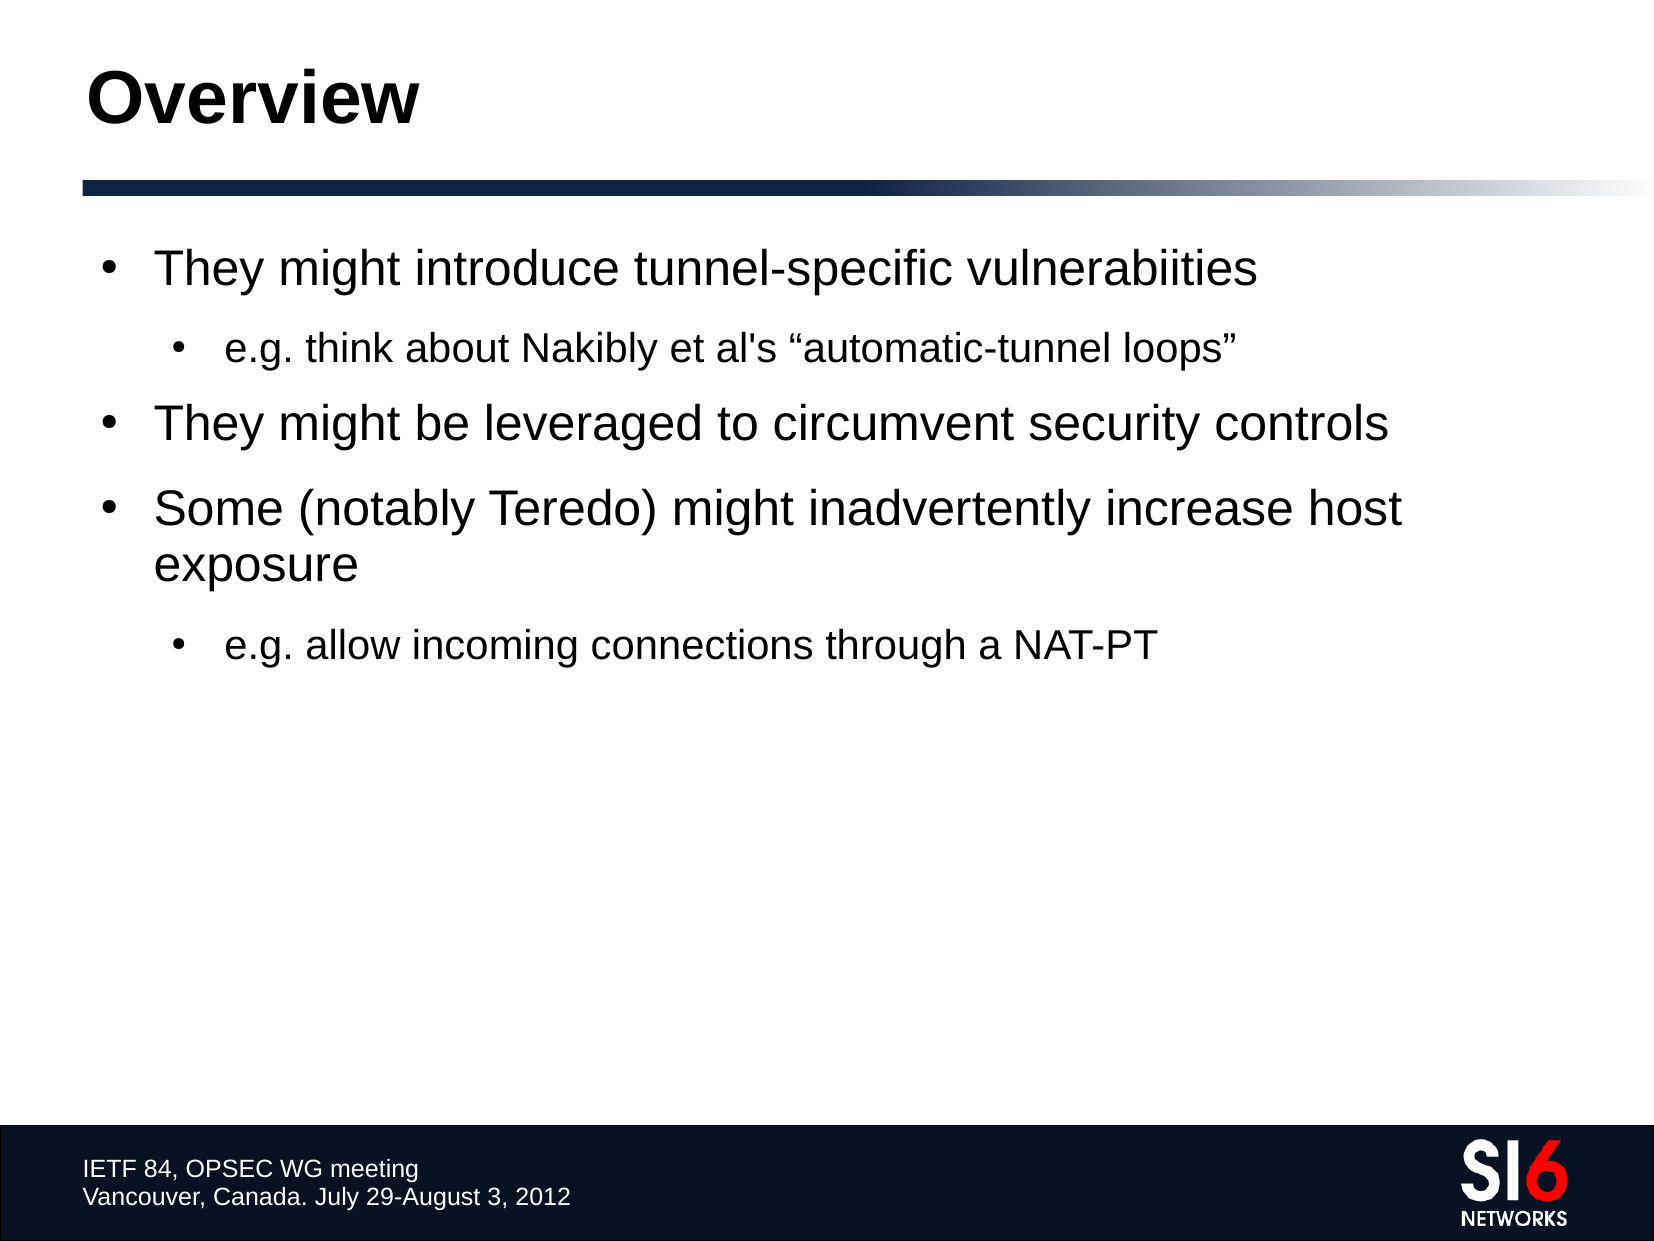

# Overview
They might introduce tunnel-specific vulnerabiities
e.g. think about Nakibly et al's “automatic-tunnel loops”
They might be leveraged to circumvent security controls
Some (notably Teredo) might inadvertently increase host exposure
e.g. allow incoming connections through a NAT-PT